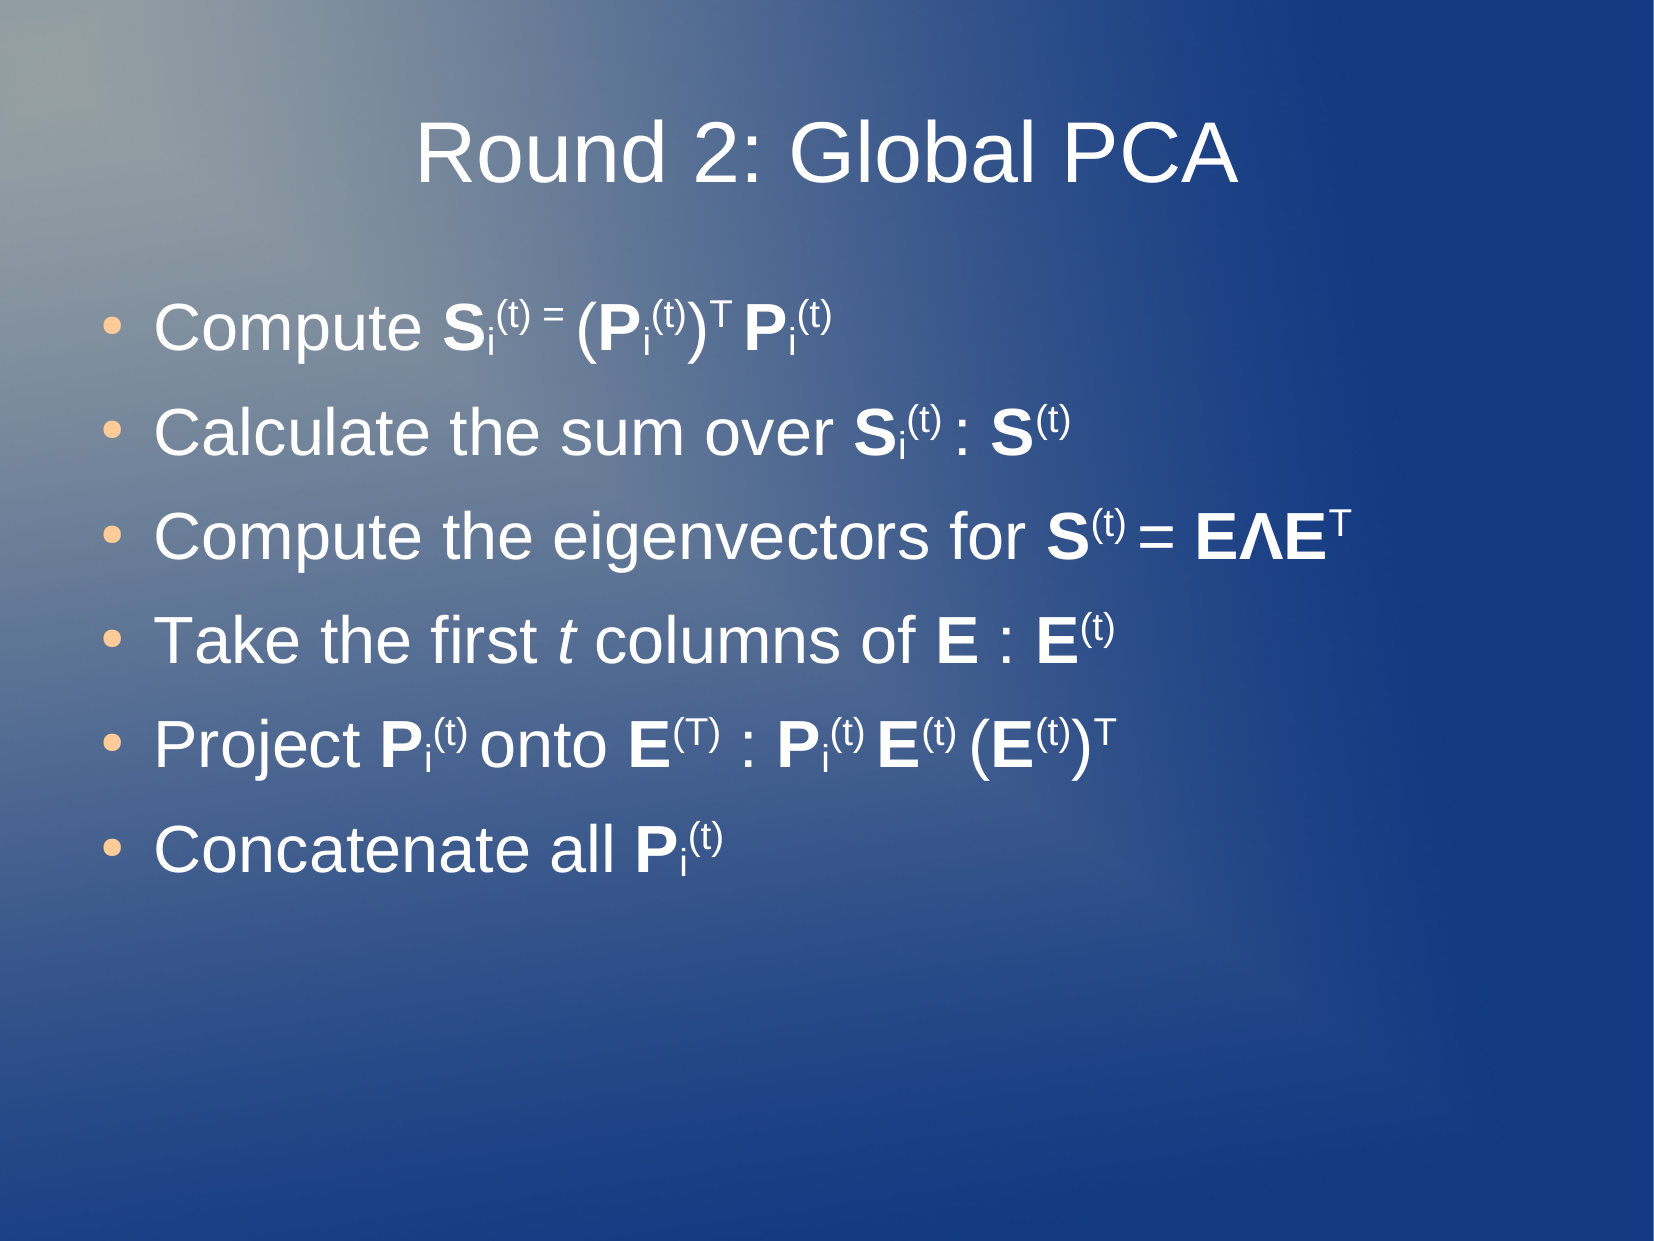

# Round 2: Global PCA
Compute Si(t) = (Pi(t))T Pi(t)
Calculate the sum over Si(t) : S(t)
Compute the eigenvectors for S(t) = EΛET
Take the first t columns of E : E(t)
Project Pi(t) onto E(T) : Pi(t) E(t) (E(t))T
Concatenate all Pi(t)